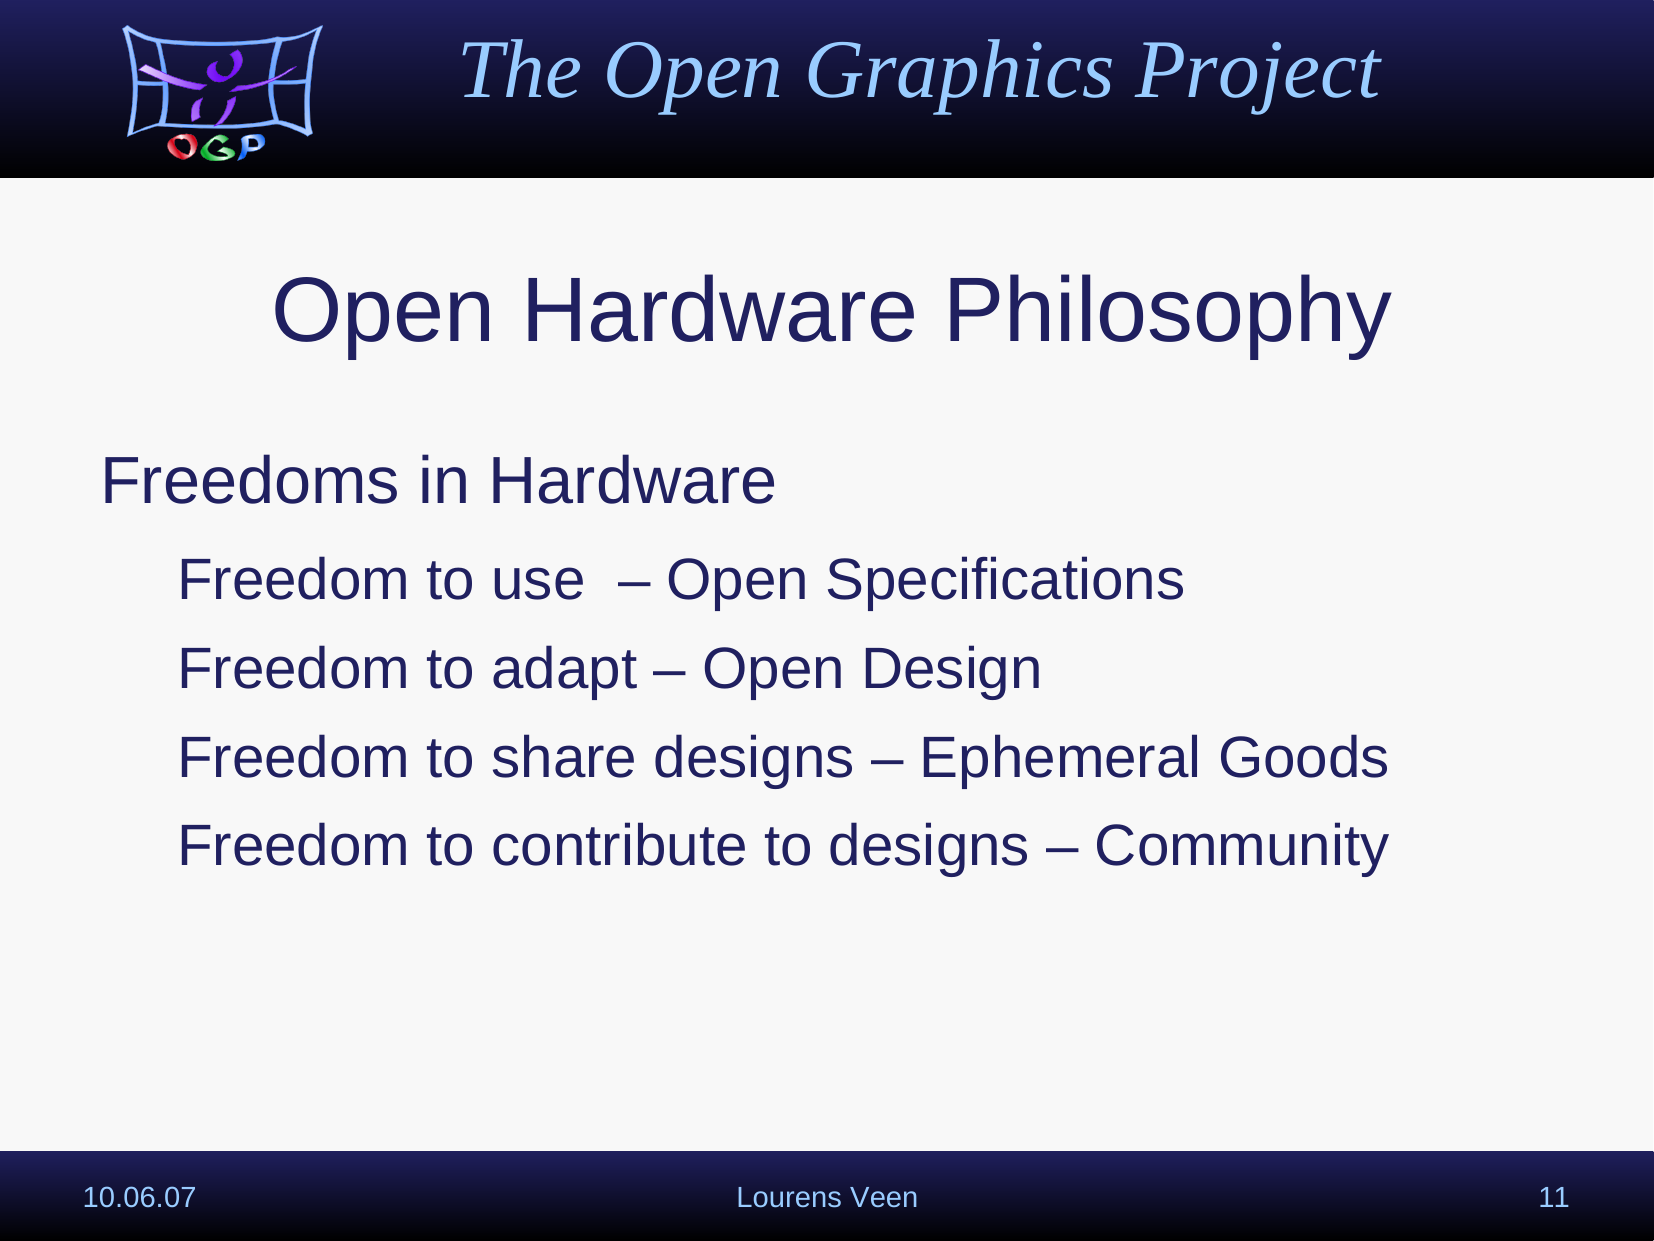

# Open Hardware Philosophy
Freedoms in Hardware
Freedom to use – Open Specifications
Freedom to adapt – Open Design
Freedom to share designs – Ephemeral Goods
Freedom to contribute to designs – Community
10.06.07
Lourens Veen
11